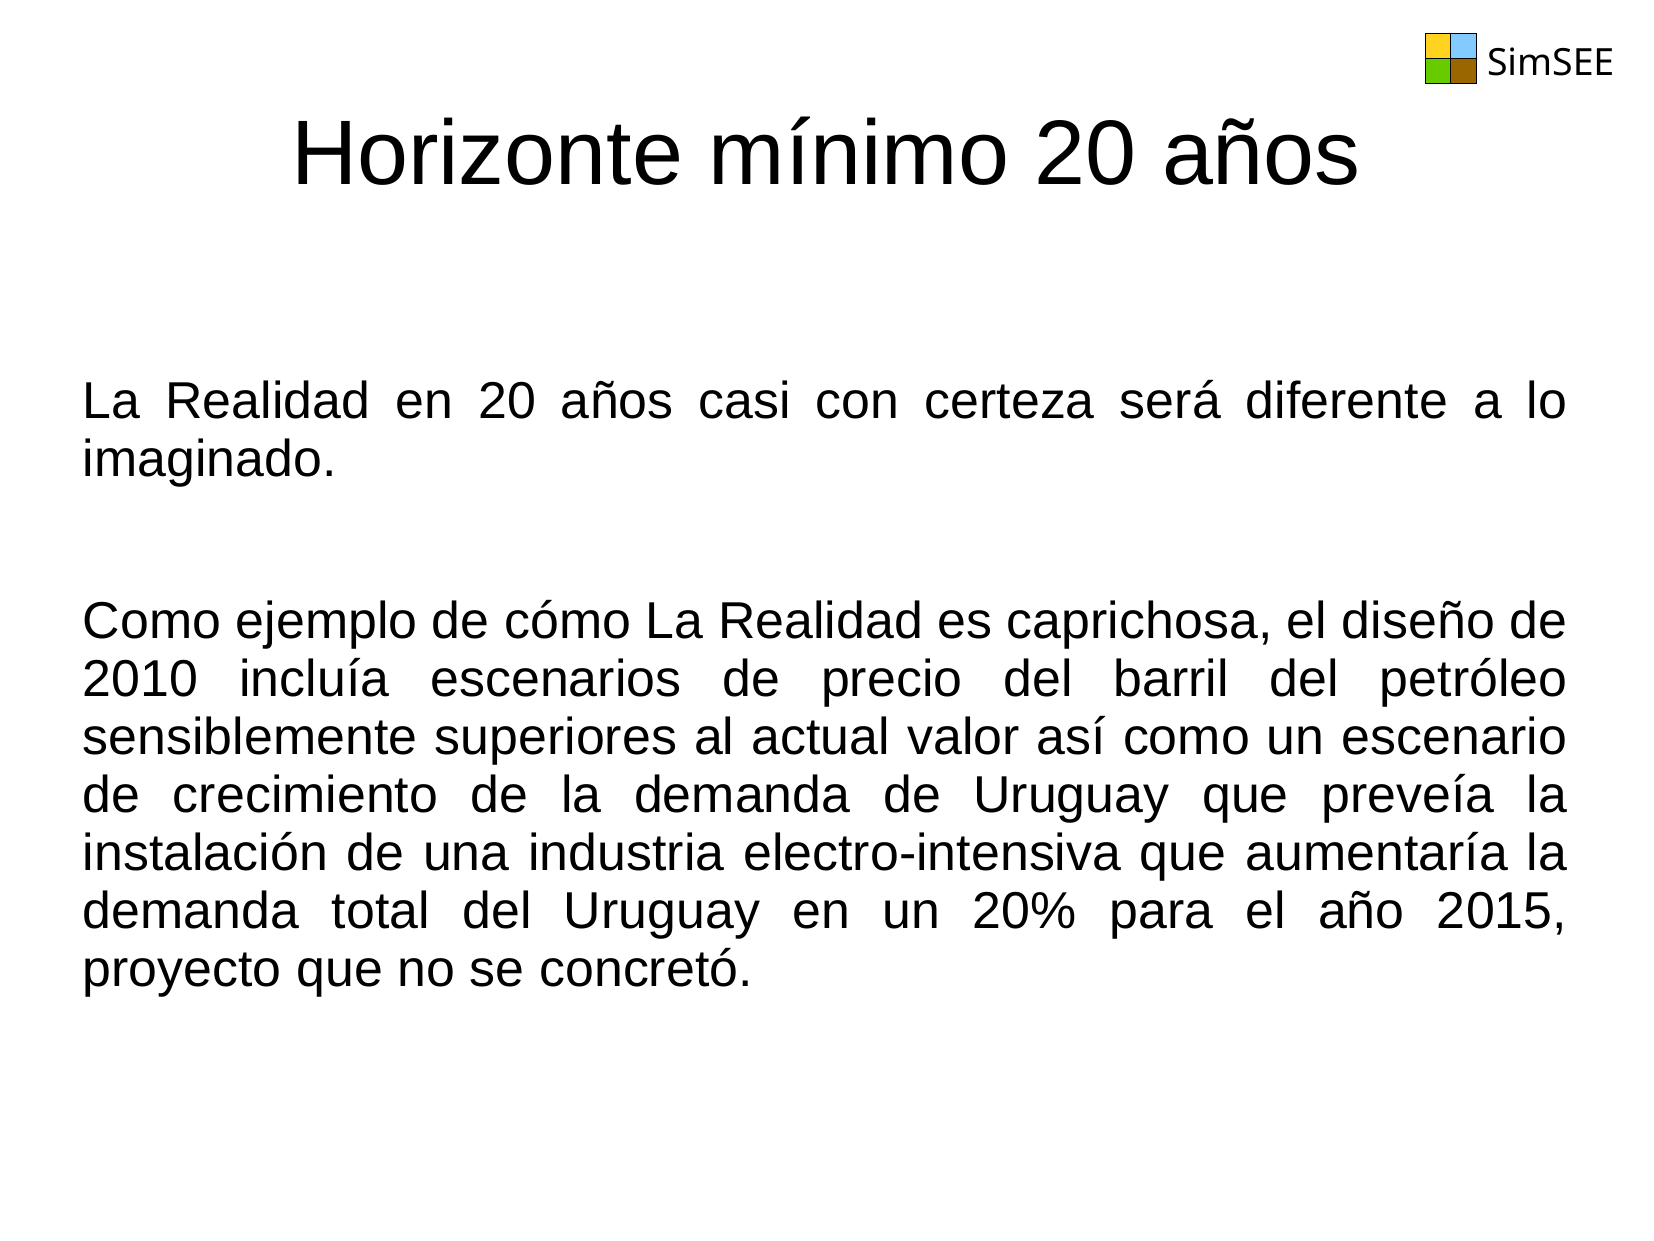

# Horizonte mínimo 20 años
La Realidad en 20 años casi con certeza será diferente a lo imaginado.
Como ejemplo de cómo La Realidad es caprichosa, el diseño de 2010 incluía escenarios de precio del barril del petróleo sensiblemente superiores al actual valor así como un escenario de crecimiento de la demanda de Uruguay que preveía la instalación de una industria electro-intensiva que aumentaría la demanda total del Uruguay en un 20% para el año 2015, proyecto que no se concretó.